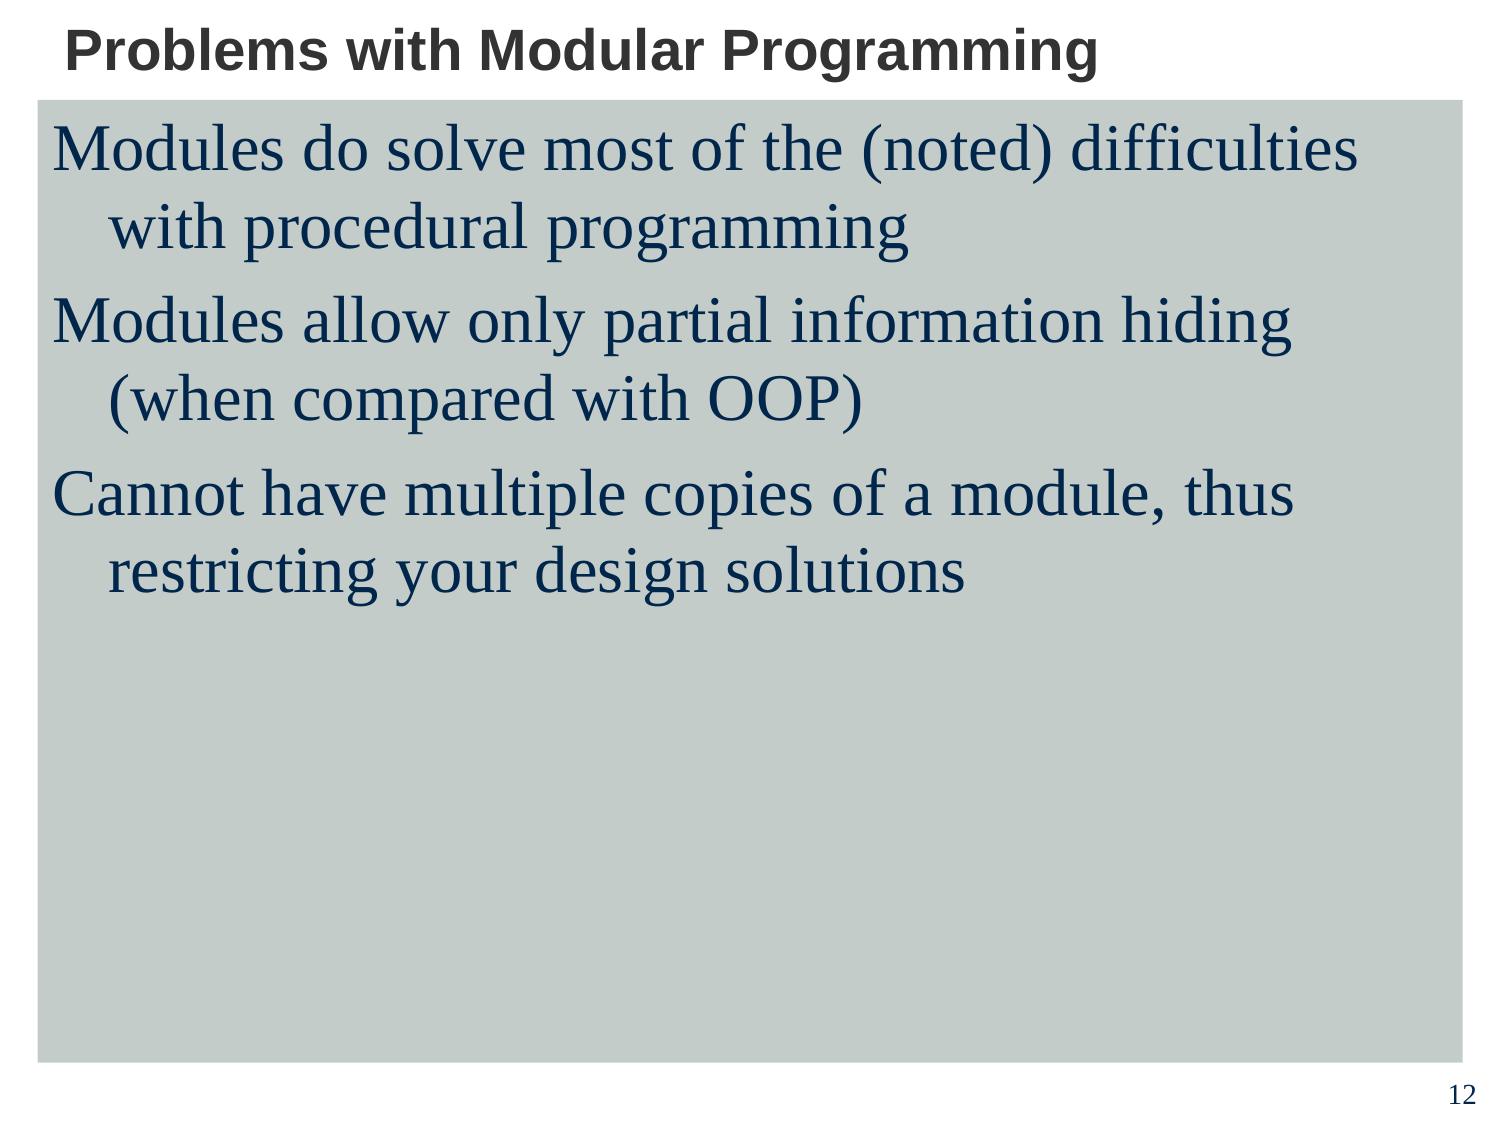

# Problems with Modular Programming
Modules do solve most of the (noted) difficulties with procedural programming
Modules allow only partial information hiding (when compared with OOP)
Cannot have multiple copies of a module, thus restricting your design solutions